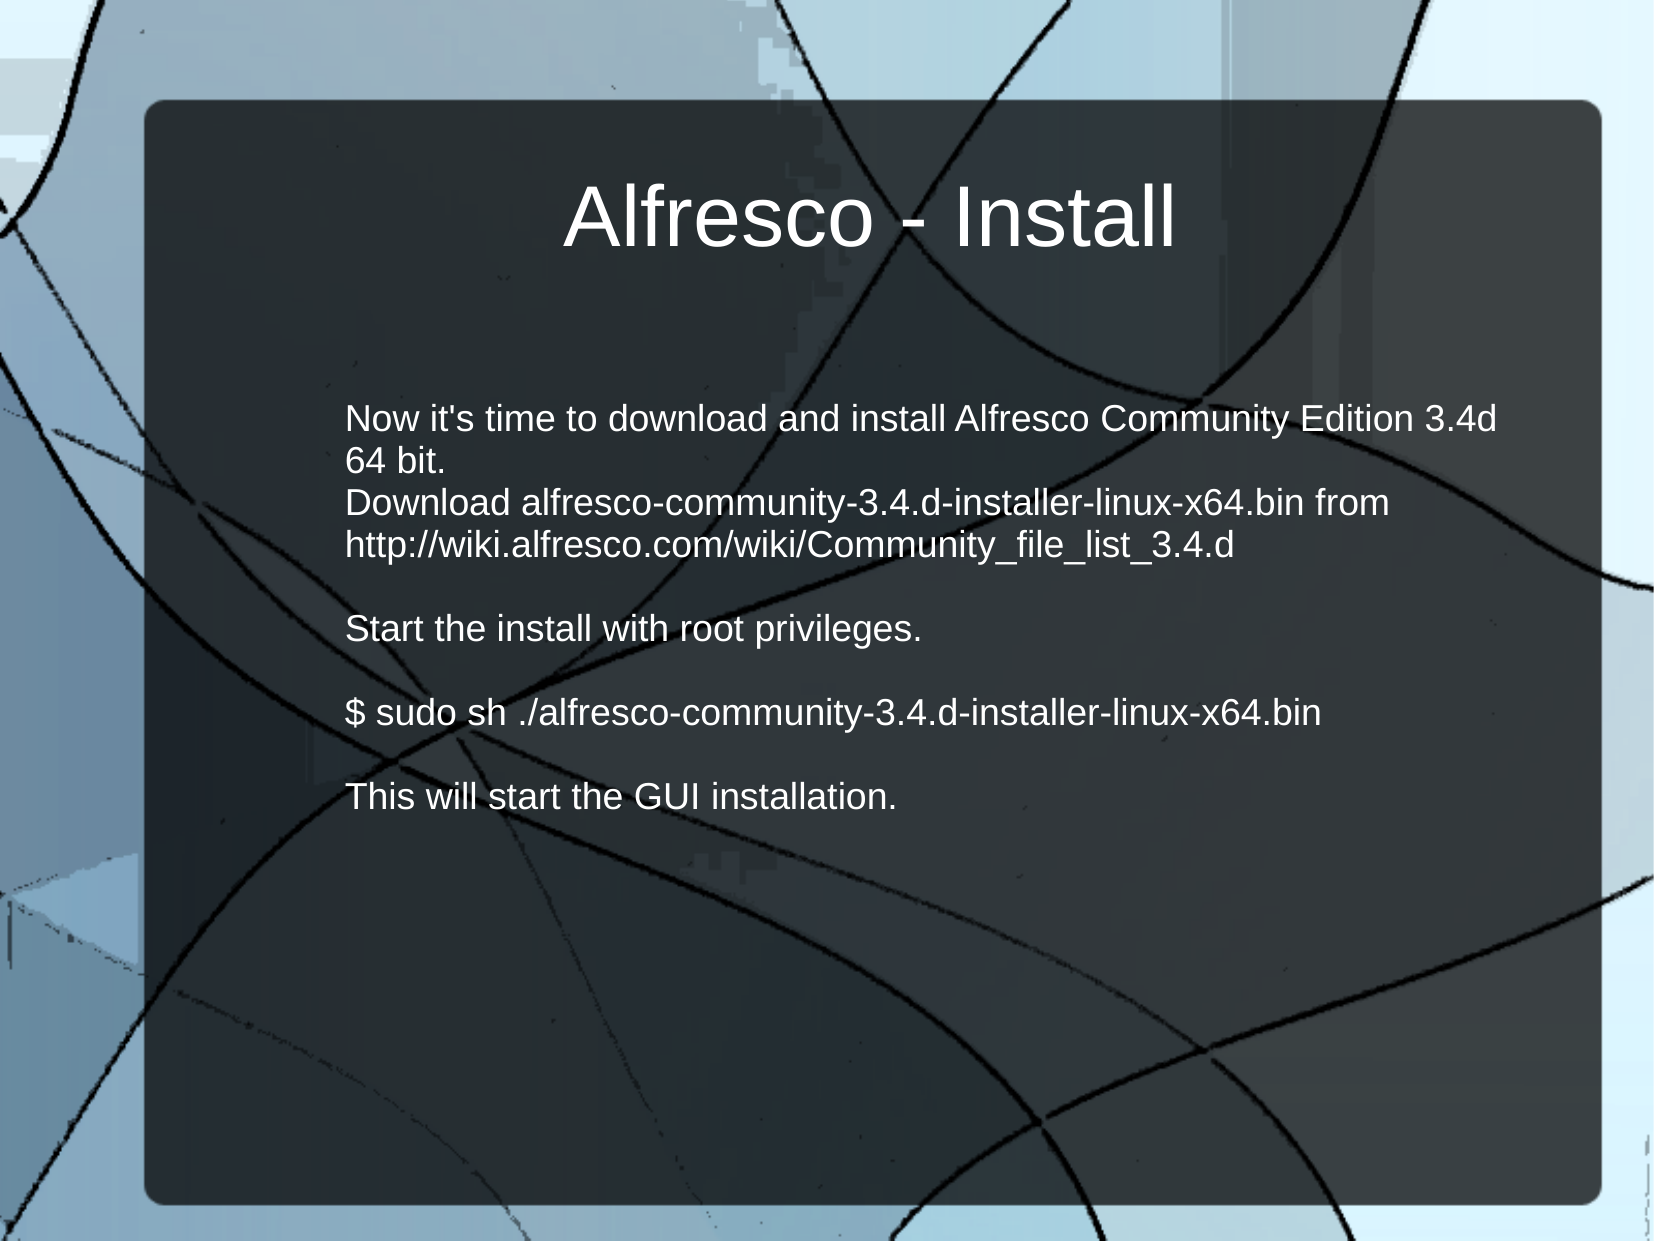

# Alfresco - Install
Now it's time to download and install Alfresco Community Edition 3.4d 64 bit.
Download alfresco-community-3.4.d-installer-linux-x64.bin from http://wiki.alfresco.com/wiki/Community_file_list_3.4.d
Start the install with root privileges.
$ sudo sh ./alfresco-community-3.4.d-installer-linux-x64.bin
This will start the GUI installation.